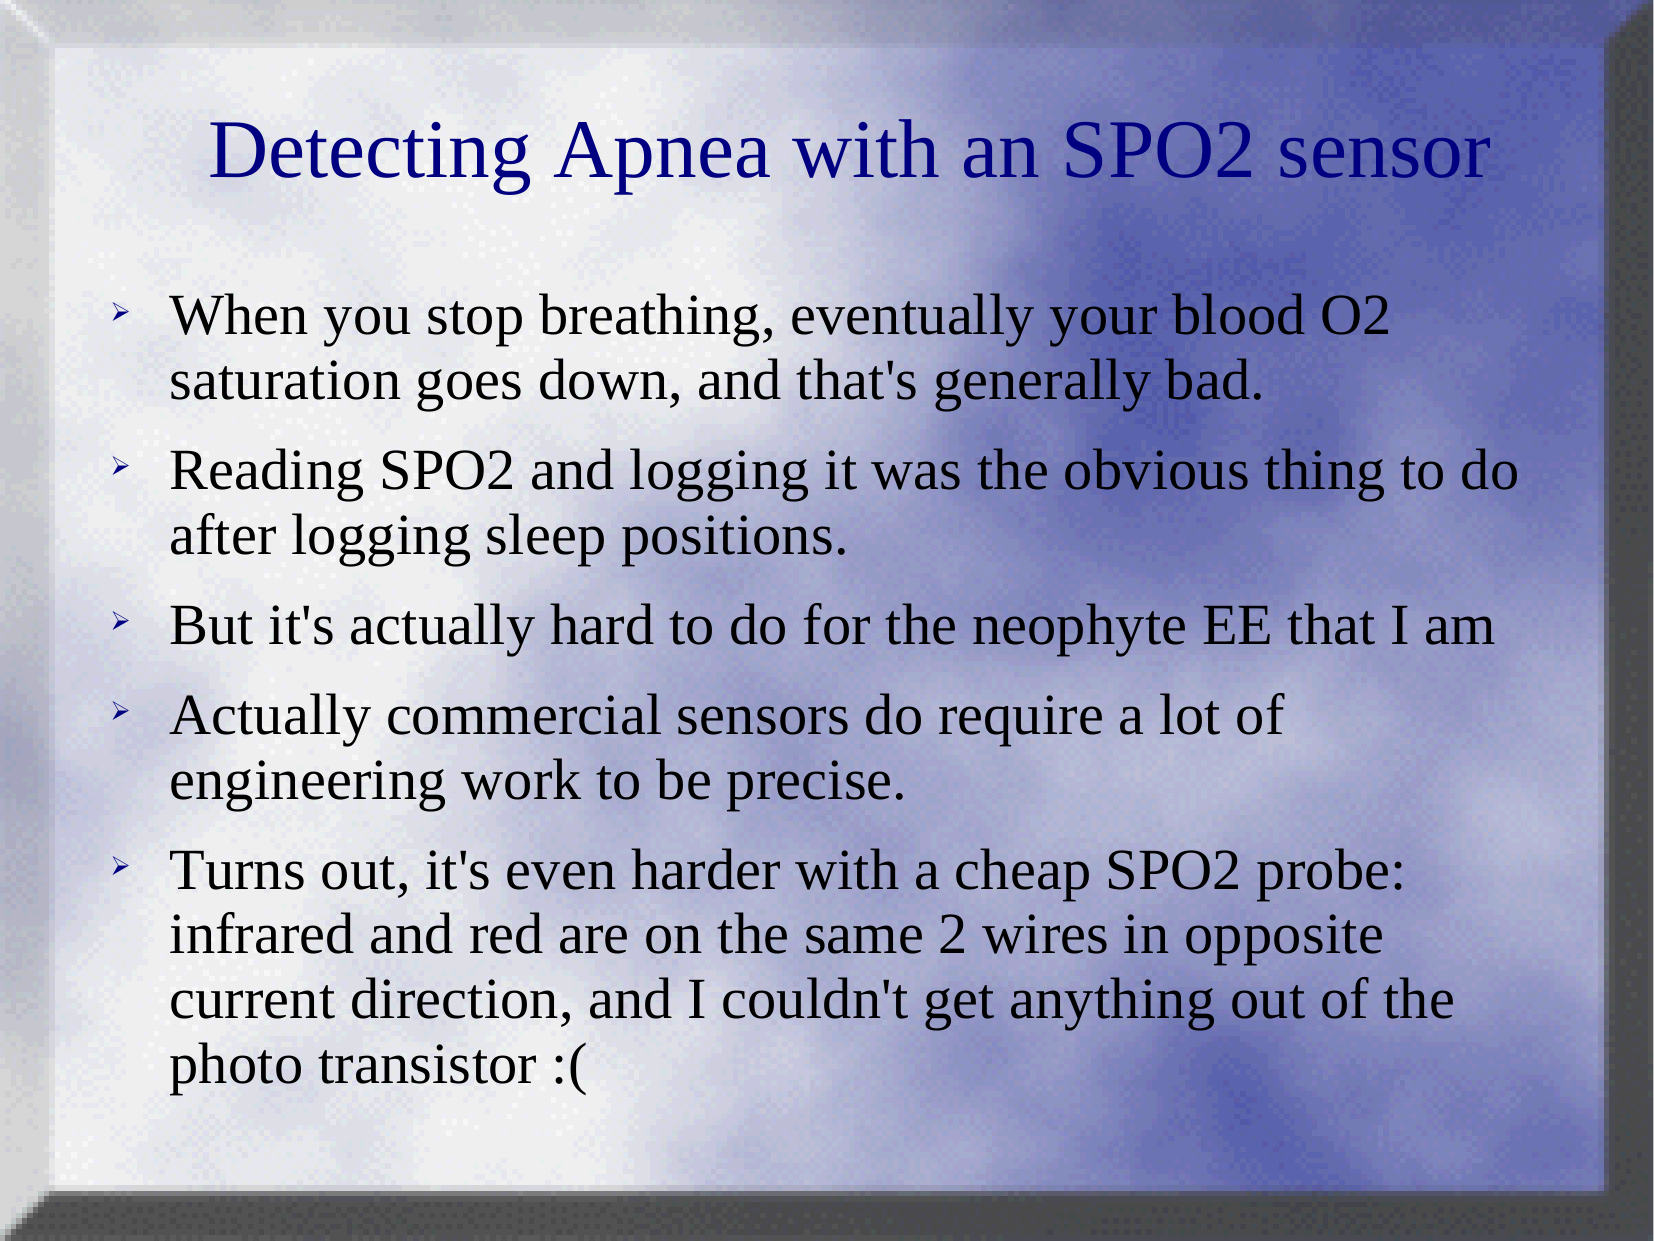

# Detecting Apnea with an SPO2 sensor
When you stop breathing, eventually your blood O2 saturation goes down, and that's generally bad.
Reading SPO2 and logging it was the obvious thing to do after logging sleep positions.
But it's actually hard to do for the neophyte EE that I am
Actually commercial sensors do require a lot of engineering work to be precise.
Turns out, it's even harder with a cheap SPO2 probe: infrared and red are on the same 2 wires in opposite current direction, and I couldn't get anything out of the photo transistor :(